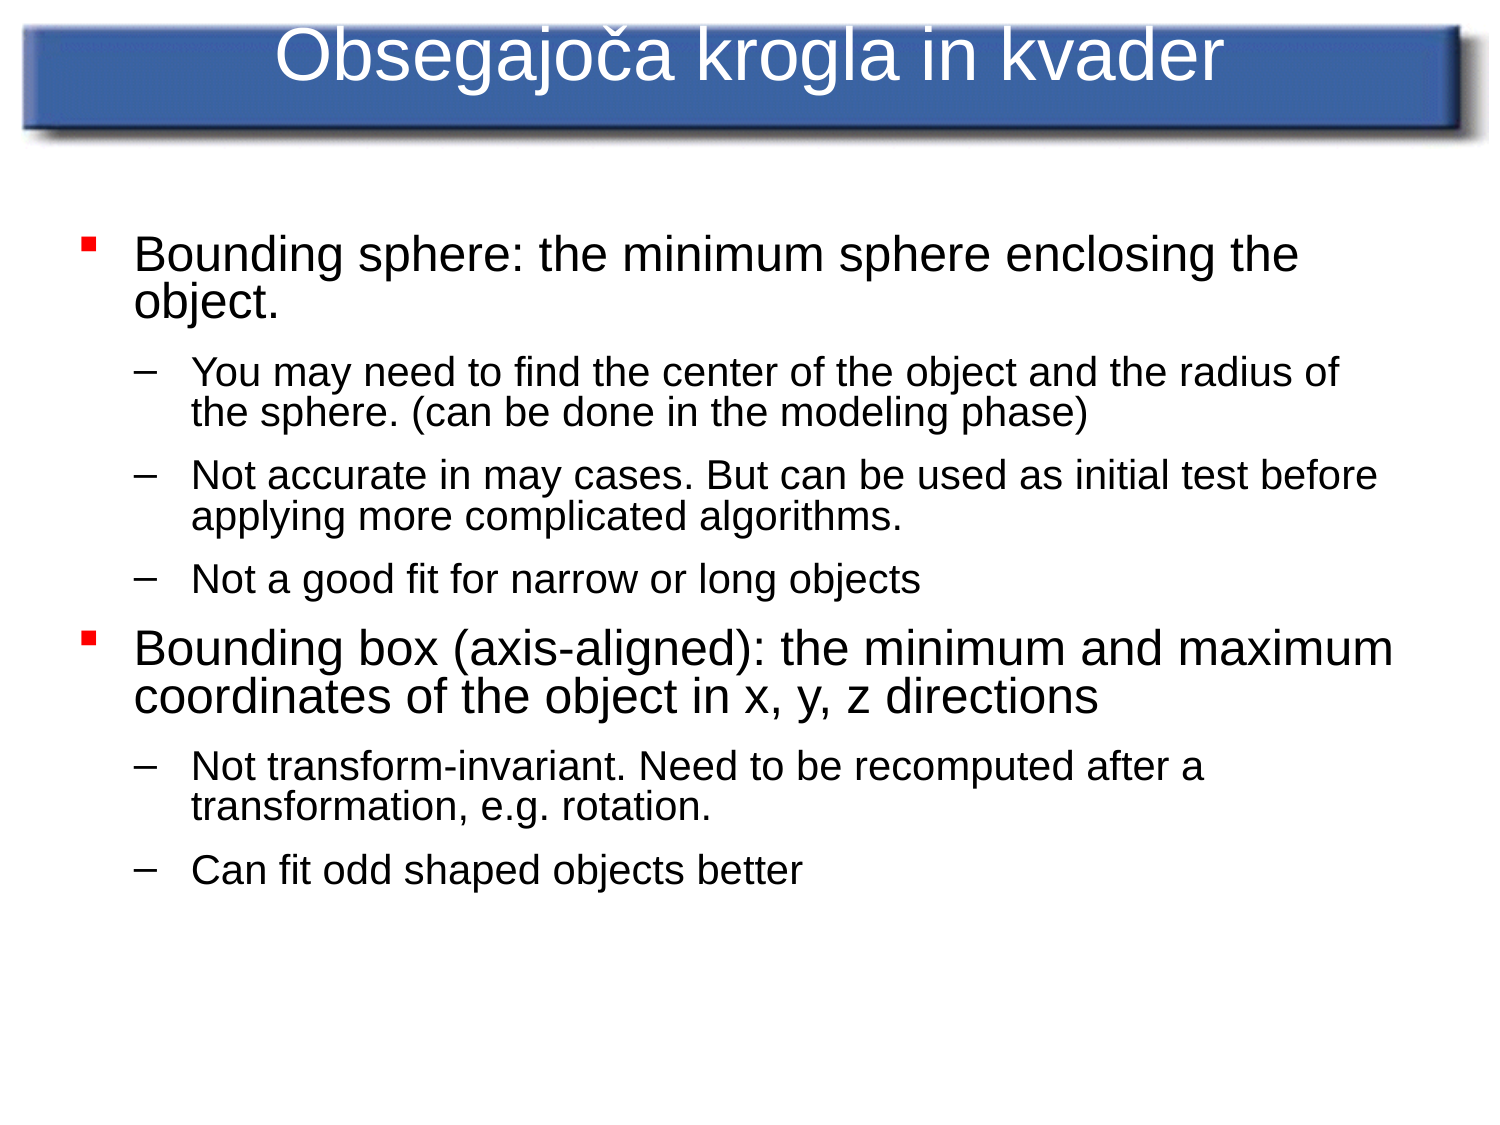

# Obsegajoča krogla in kvader
Bounding sphere: the minimum sphere enclosing the object.
You may need to find the center of the object and the radius of the sphere. (can be done in the modeling phase)
Not accurate in may cases. But can be used as initial test before applying more complicated algorithms.
Not a good fit for narrow or long objects
Bounding box (axis-aligned): the minimum and maximum coordinates of the object in x, y, z directions
Not transform-invariant. Need to be recomputed after a transformation, e.g. rotation.
Can fit odd shaped objects better